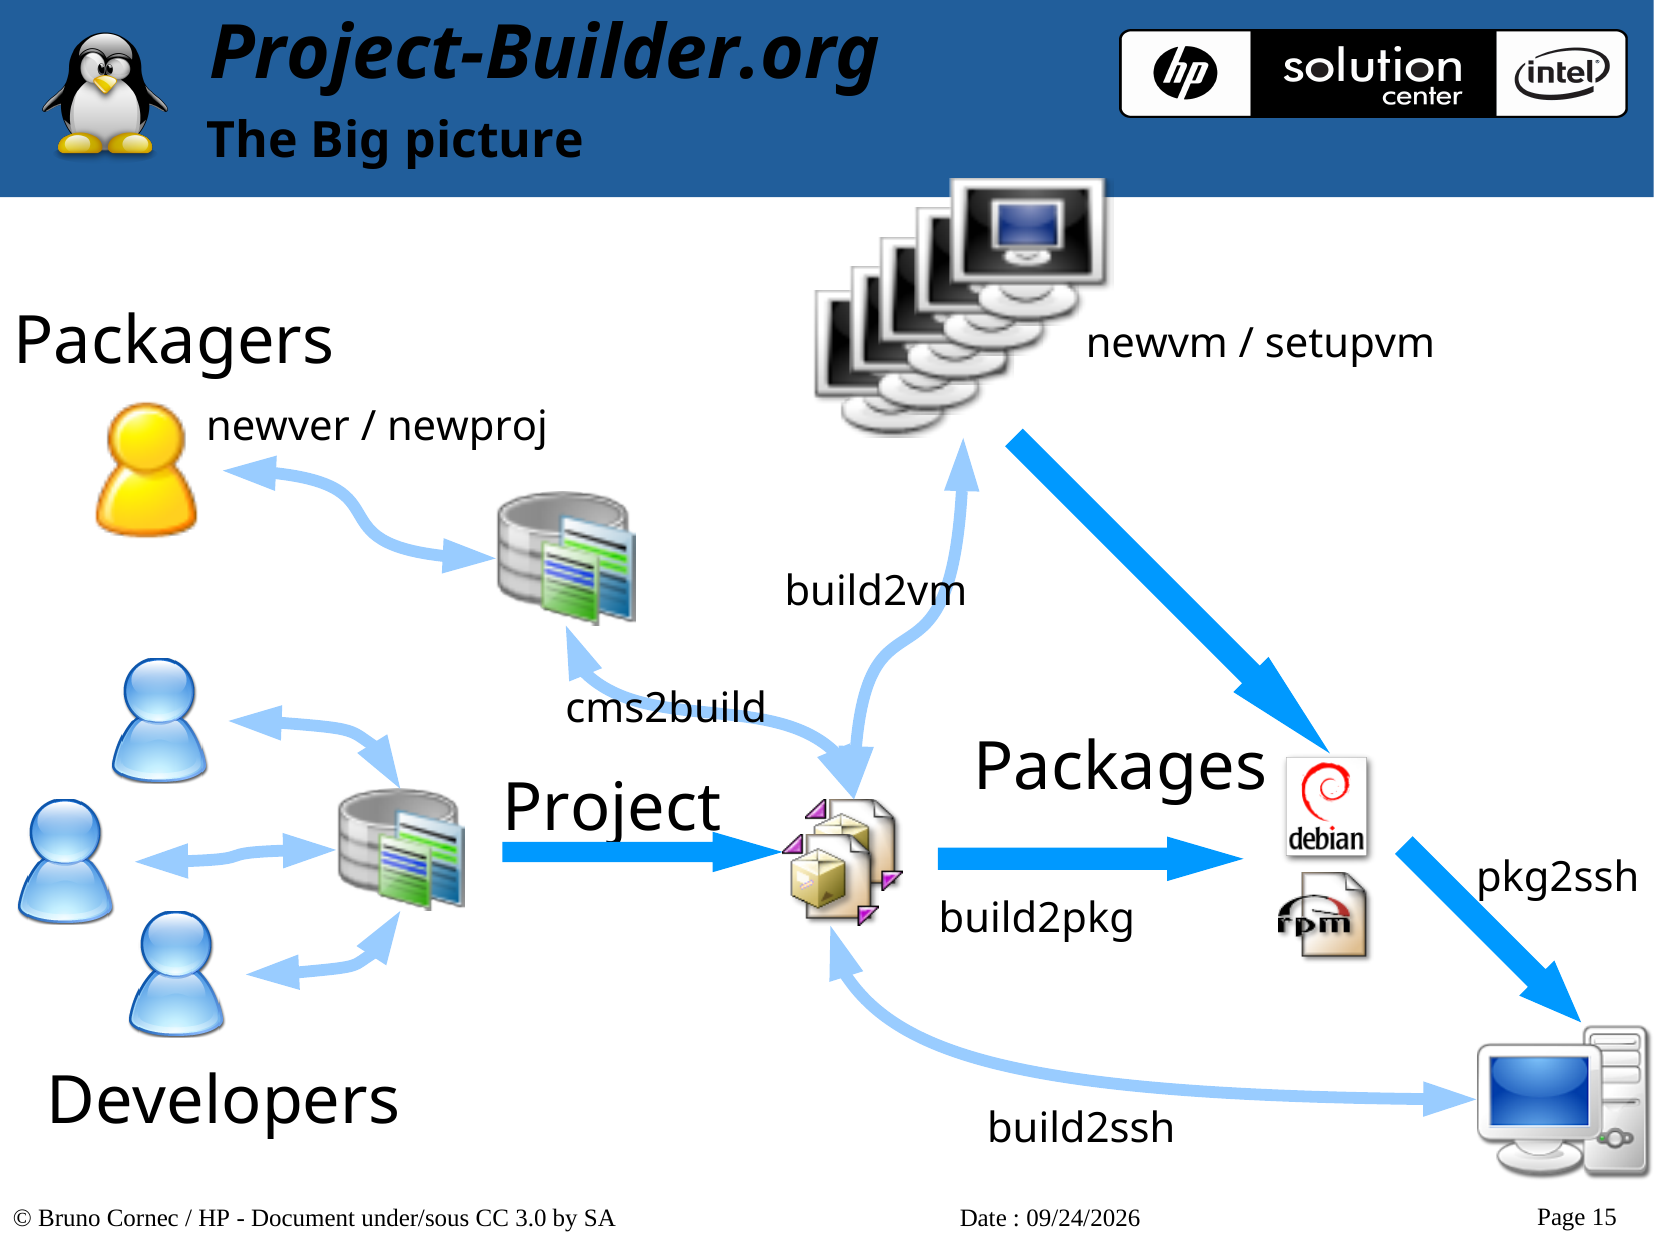

# The Big picture
Packagers
newvm / setupvm
newver / newproj
build2vm
cms2build
Packages
Project
pkg2ssh
build2pkg
Developers
build2ssh